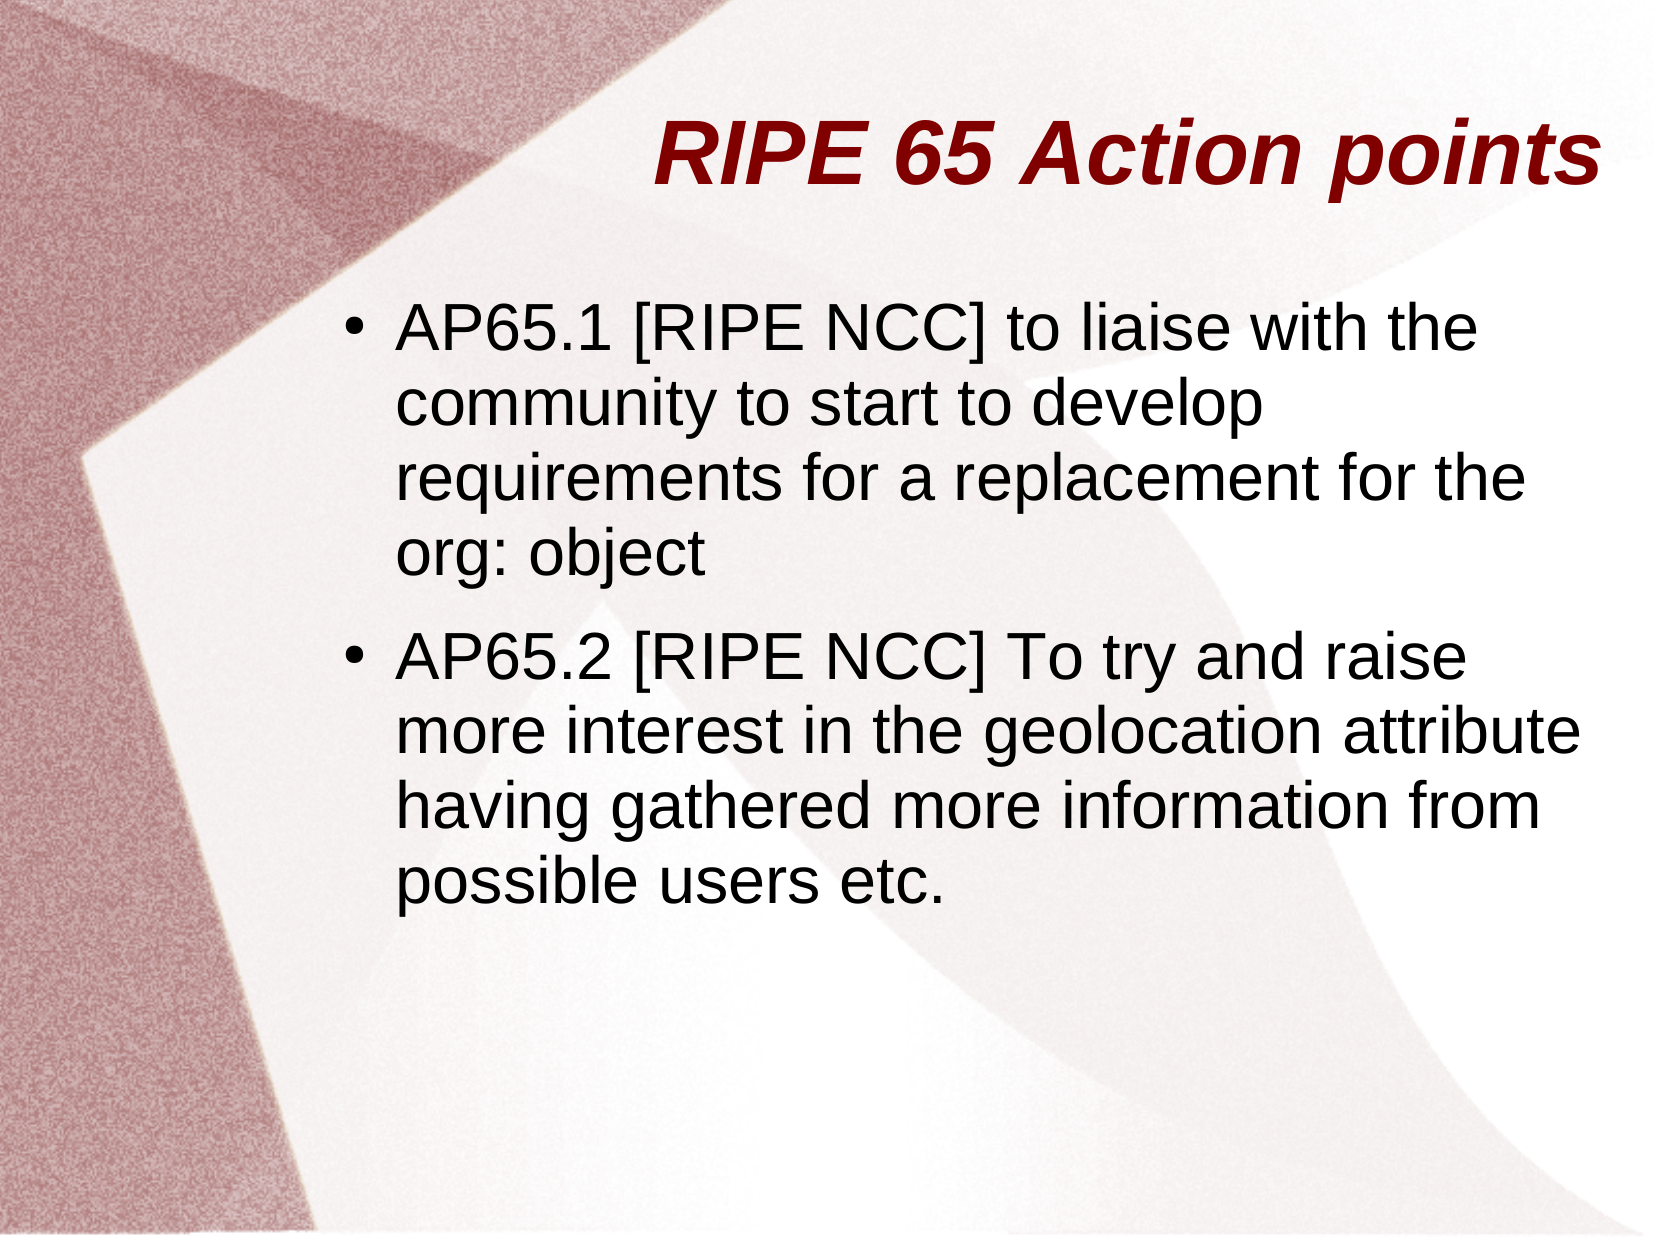

# RIPE 65 Action points
AP65.1 [RIPE NCC] to liaise with the community to start to develop requirements for a replacement for the org: object
AP65.2 [RIPE NCC] To try and raise more interest in the geolocation attribute having gathered more information from possible users etc.